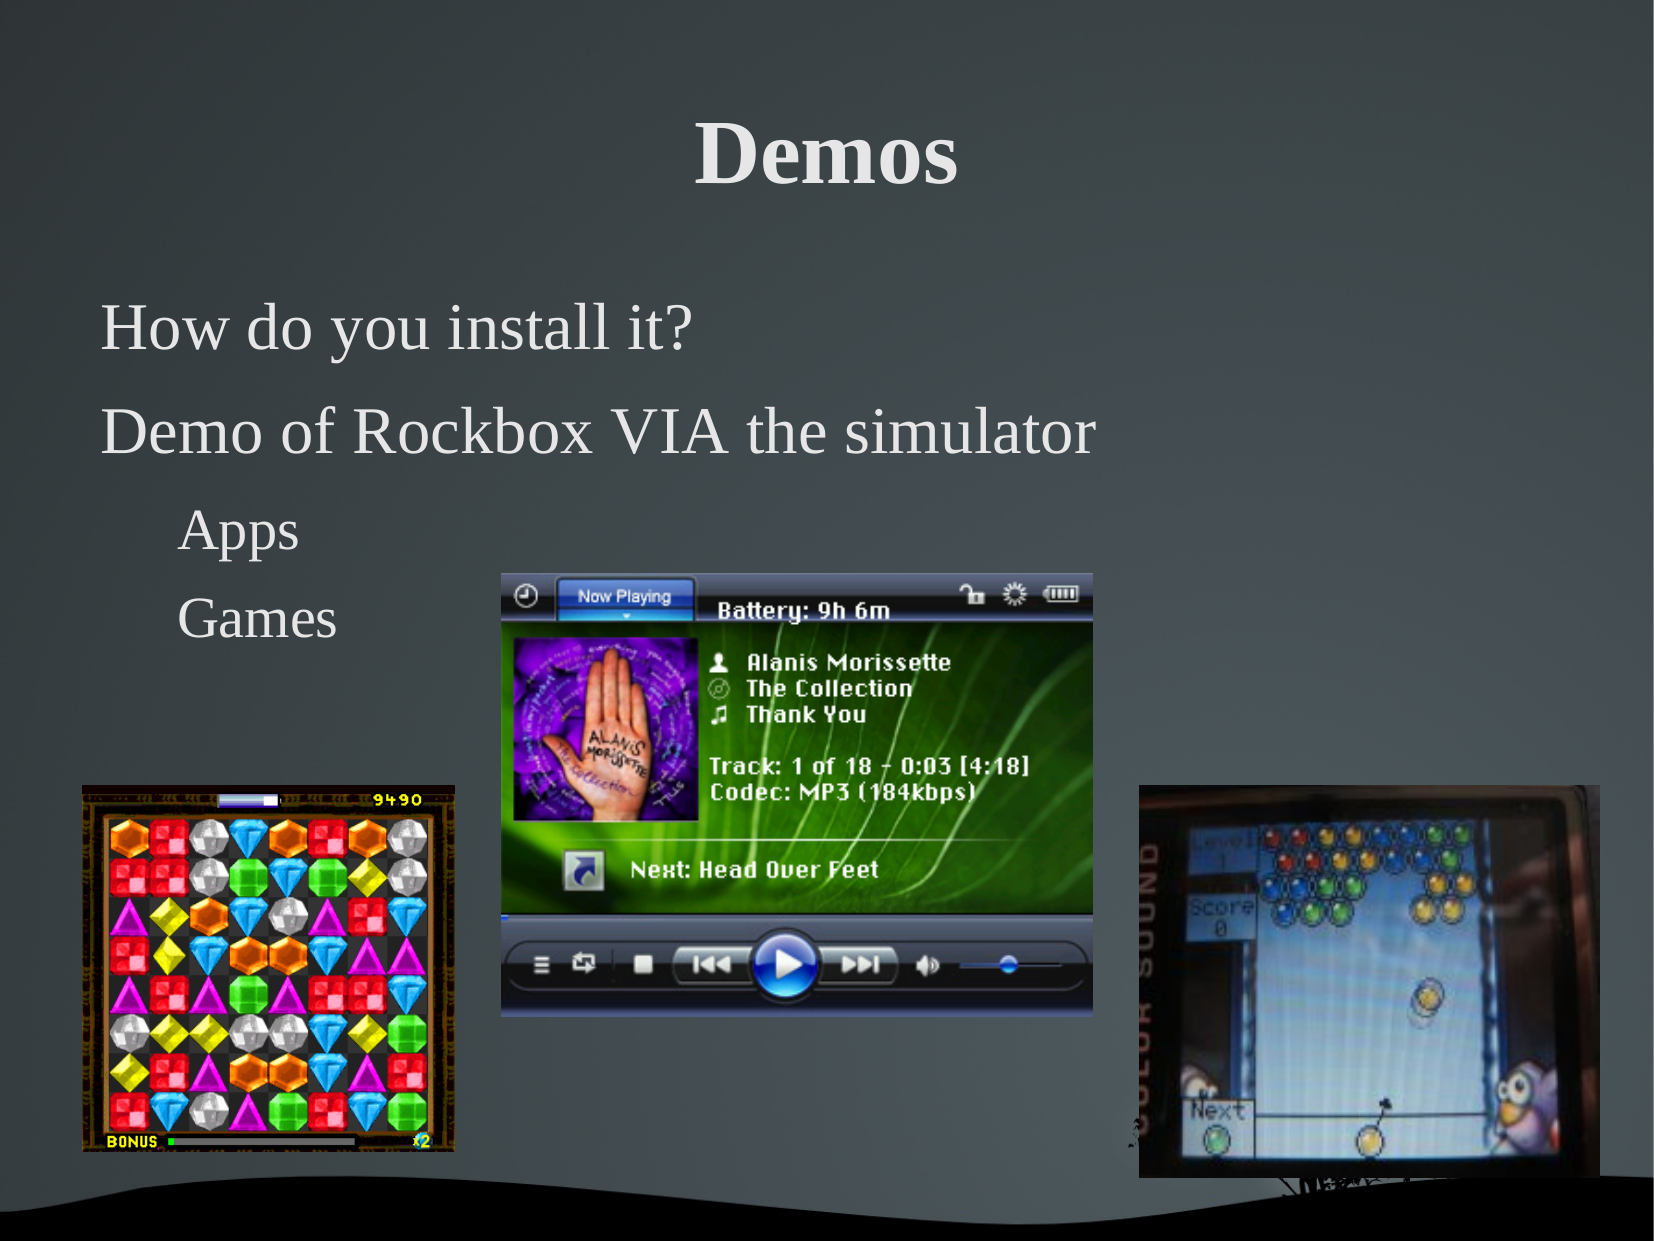

# Demos
How do you install it?
Demo of Rockbox VIA the simulator
Apps
Games